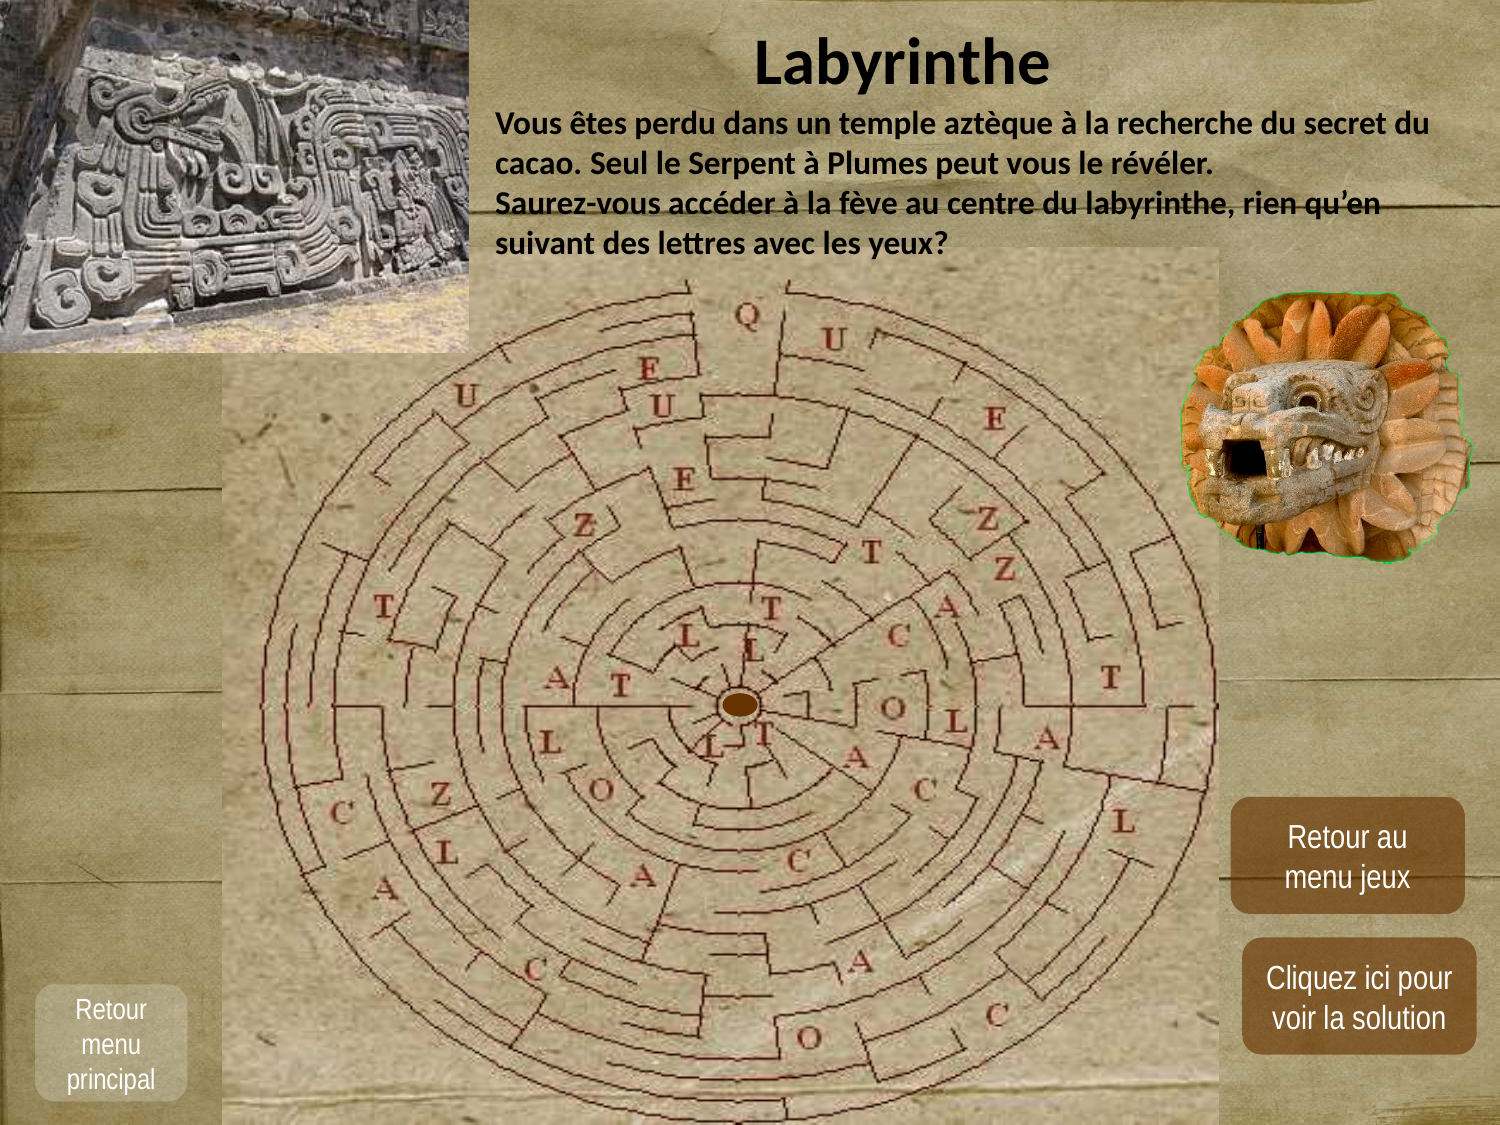

Labyrinthe
#
Vous êtes perdu dans un temple aztèque à la recherche du secret du cacao. Seul le Serpent à Plumes peut vous le révéler.
Saurez-vous accéder à la fève au centre du labyrinthe, rien qu’en suivant des lettres avec les yeux?
Retour au menu jeux
Cliquez ici pour voir la solution
Retour menu
principal